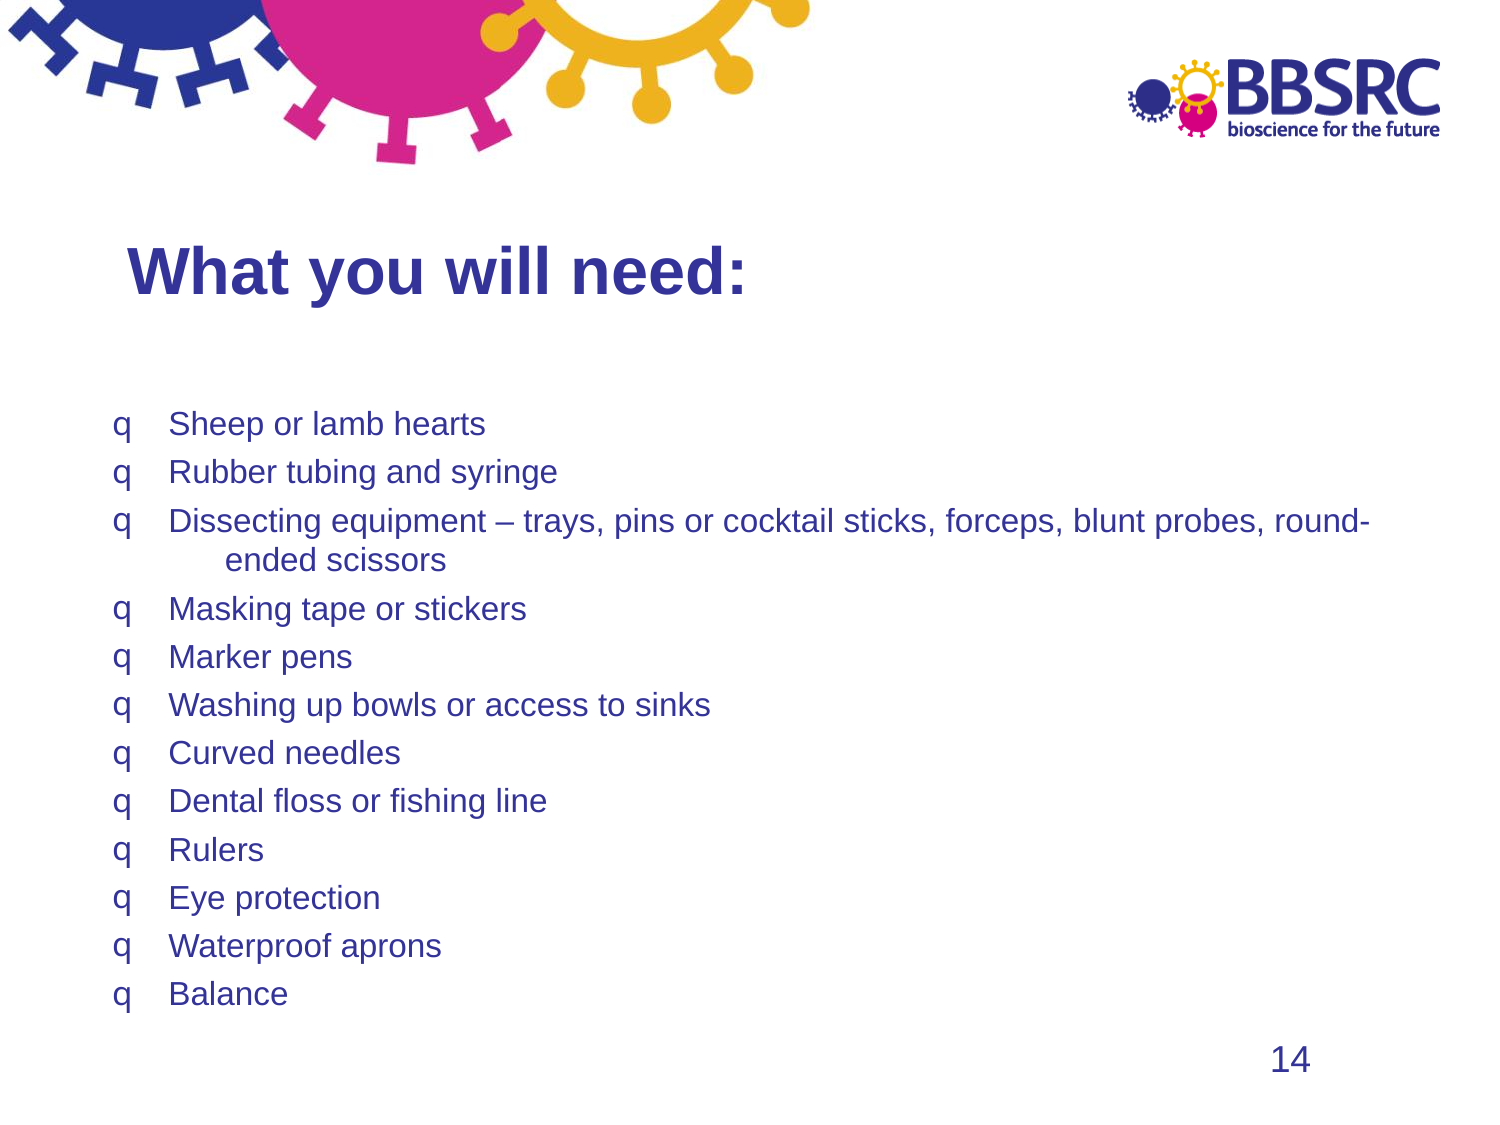

What you will need:
# Sheep or lamb hearts
Rubber tubing and syringe
Dissecting equipment – trays, pins or cocktail sticks, forceps, blunt probes, round-ended scissors
Masking tape or stickers
Marker pens
Washing up bowls or access to sinks
Curved needles
Dental floss or fishing line
Rulers
Eye protection
Waterproof aprons
Balance